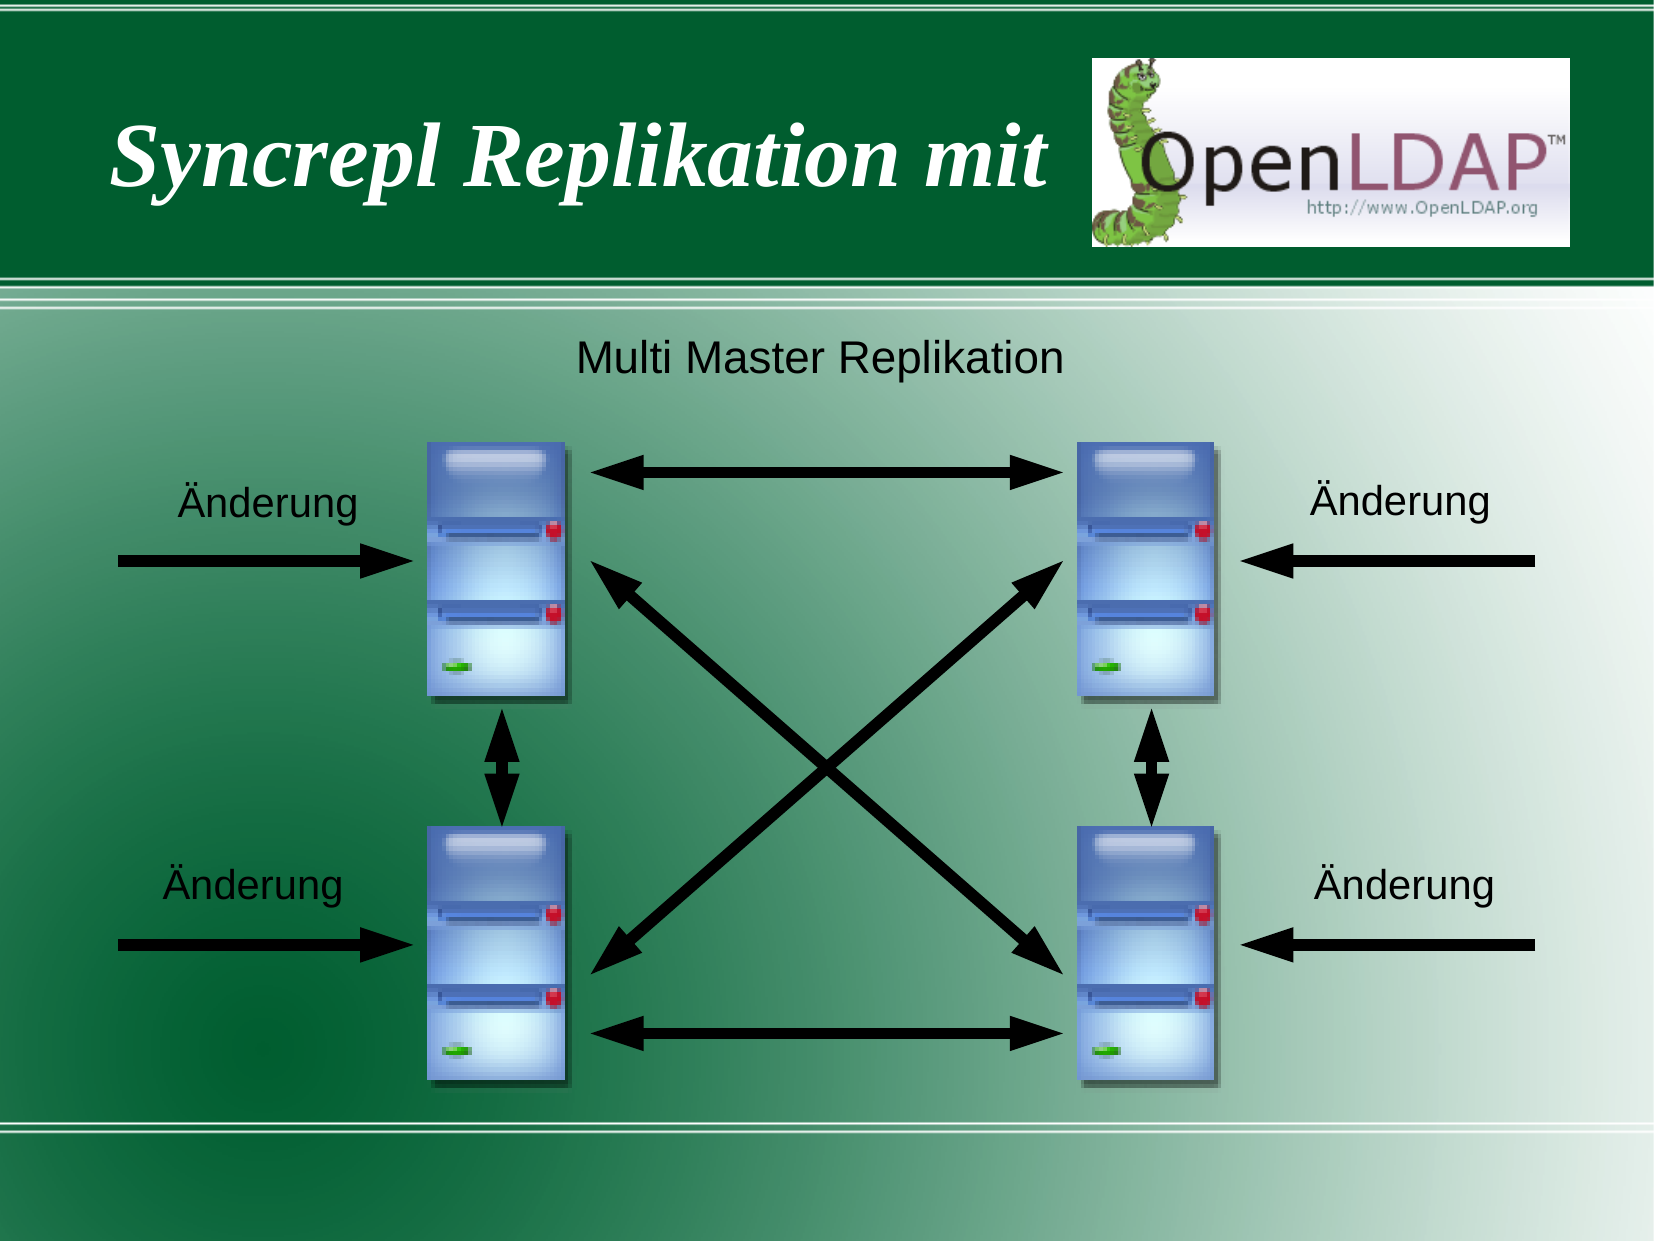

# Syncrepl Replikation mit
Multi Master Replikation
Änderung
Änderung
Änderung
Änderung